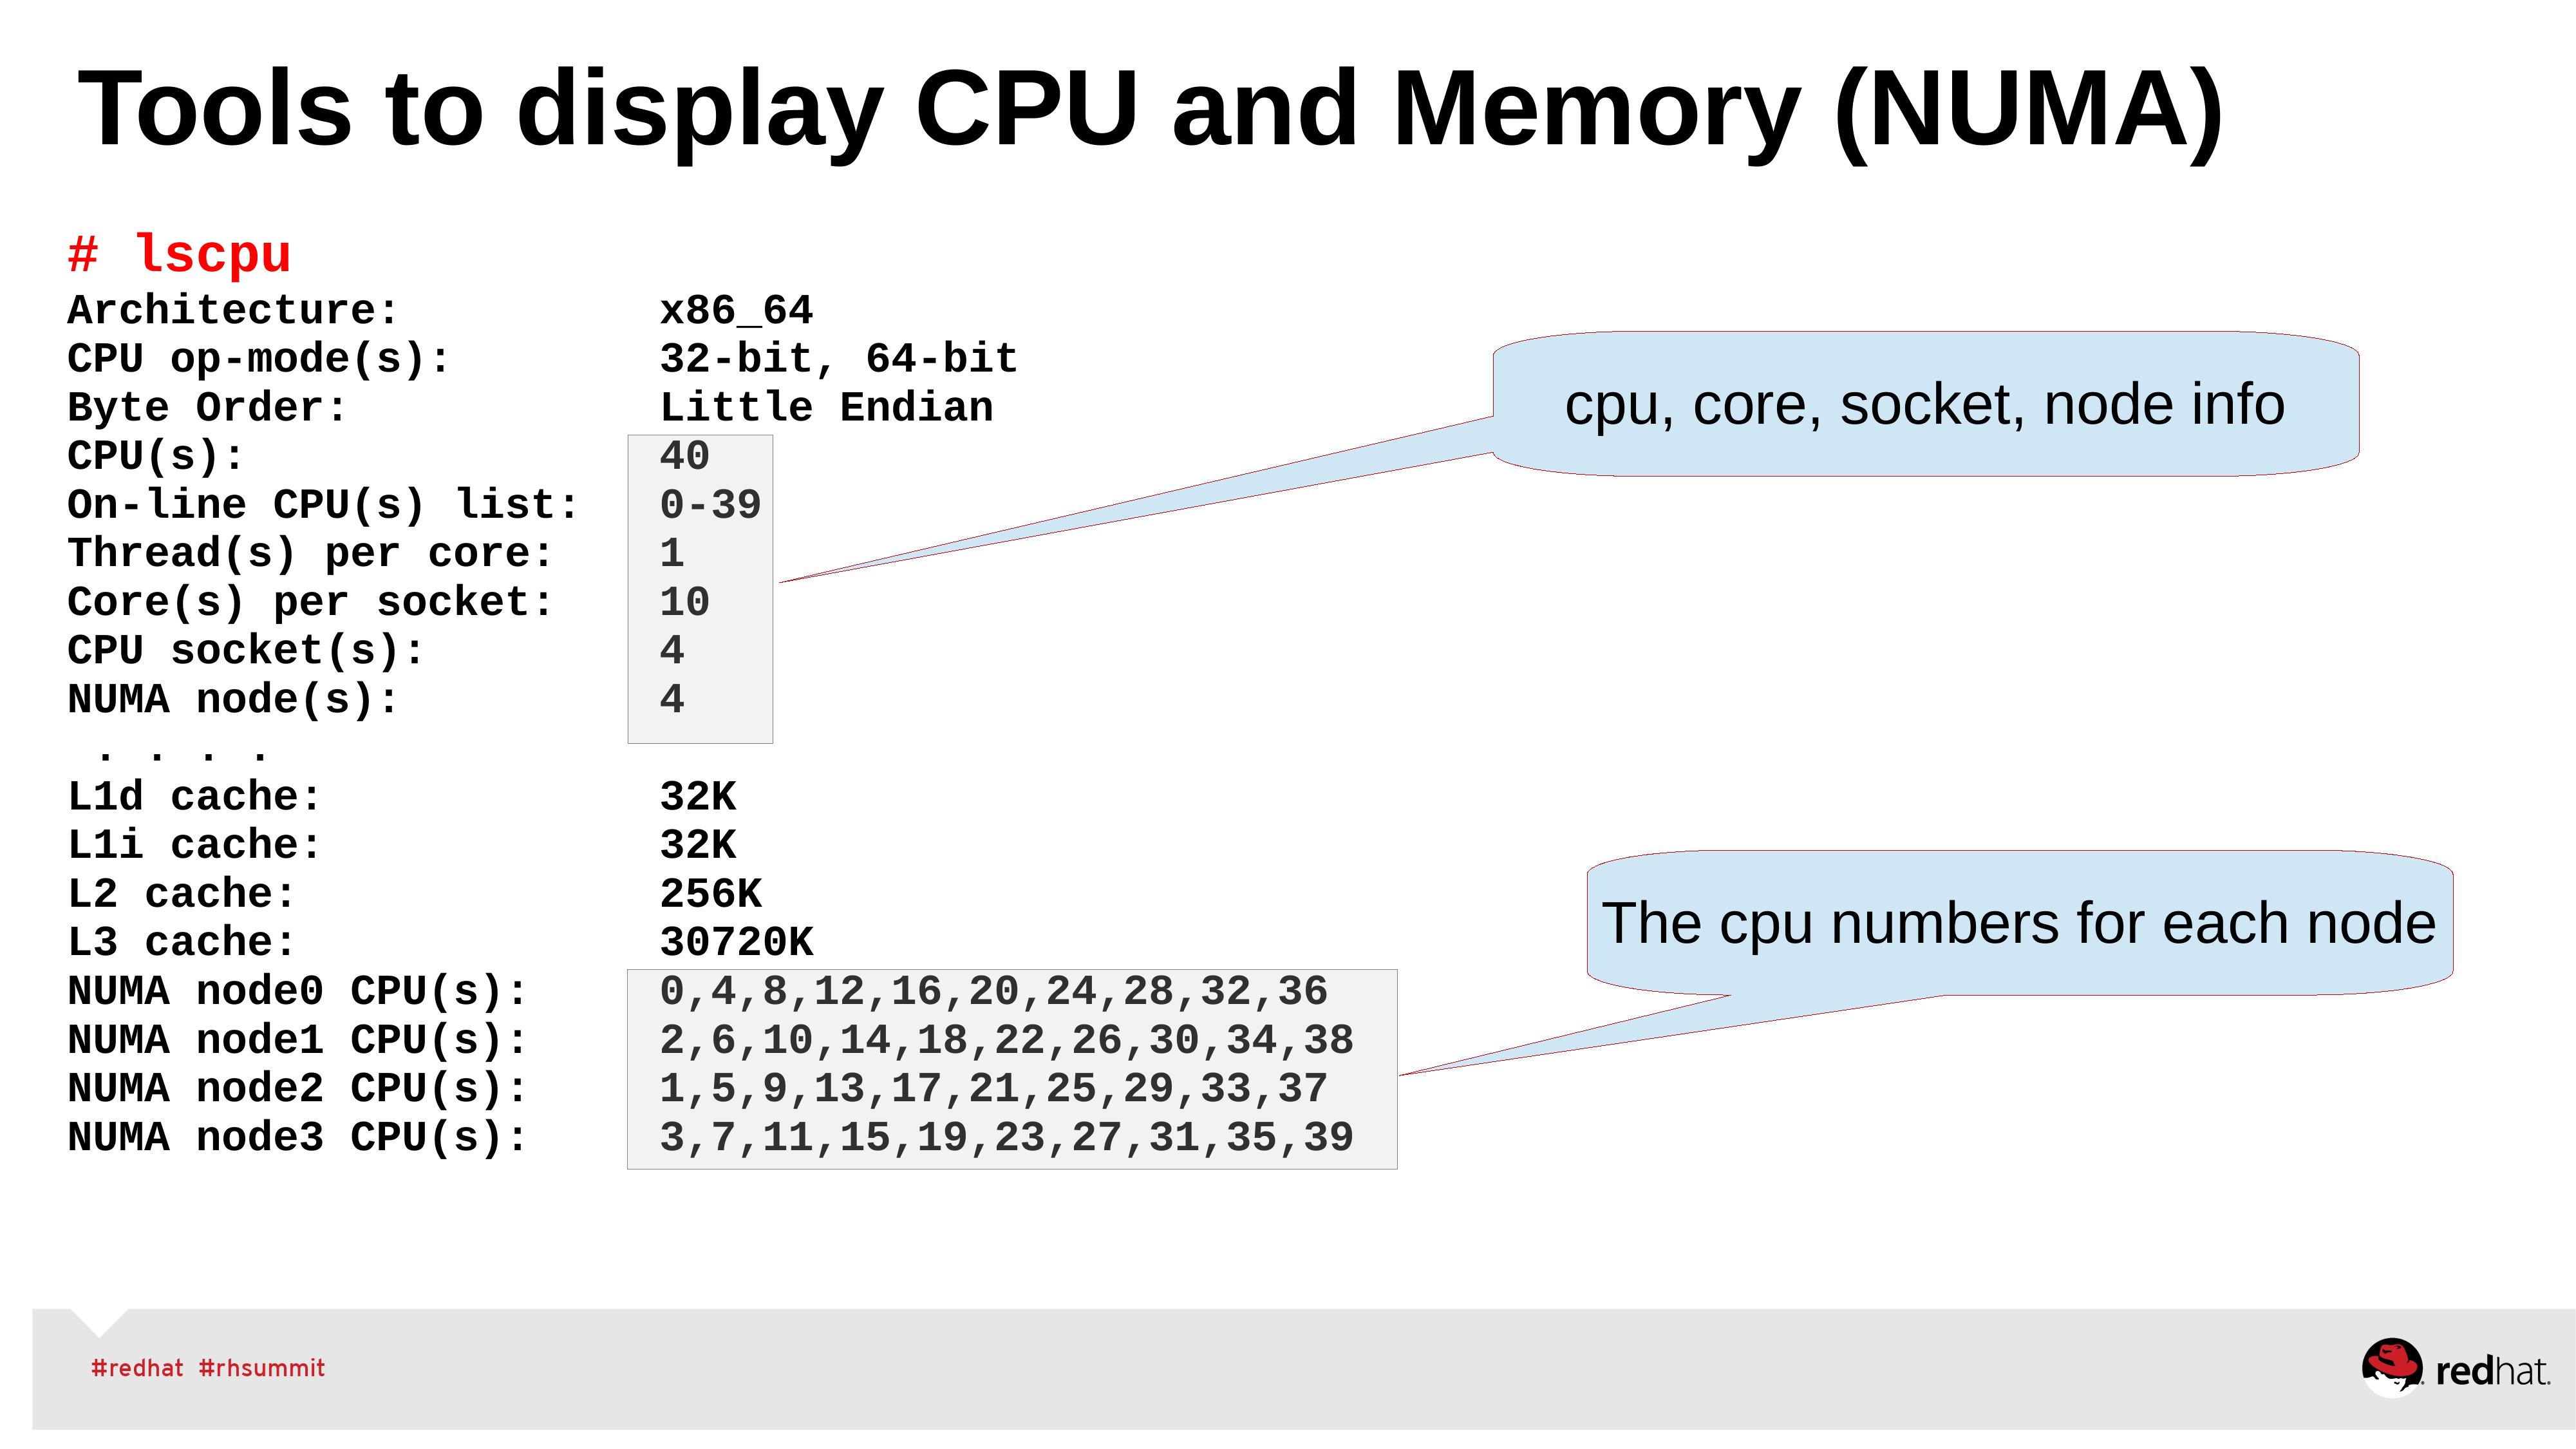

# Tools to display CPU and Memory (NUMA)
# lscpu
Architecture: x86_64
CPU op-mode(s): 32-bit, 64-bit
Byte Order: Little Endian
CPU(s): 40
On-line CPU(s) list: 0-39
Thread(s) per core: 1
Core(s) per socket: 10
CPU socket(s): 4
NUMA node(s): 4
 . . . .
L1d cache: 32K
L1i cache: 32K
L2 cache: 256K
L3 cache: 30720K
NUMA node0 CPU(s): 0,4,8,12,16,20,24,28,32,36
NUMA node1 CPU(s): 2,6,10,14,18,22,26,30,34,38
NUMA node2 CPU(s): 1,5,9,13,17,21,25,29,33,37
NUMA node3 CPU(s): 3,7,11,15,19,23,27,31,35,39
cpu, core, socket, node info
The cpu numbers for each node